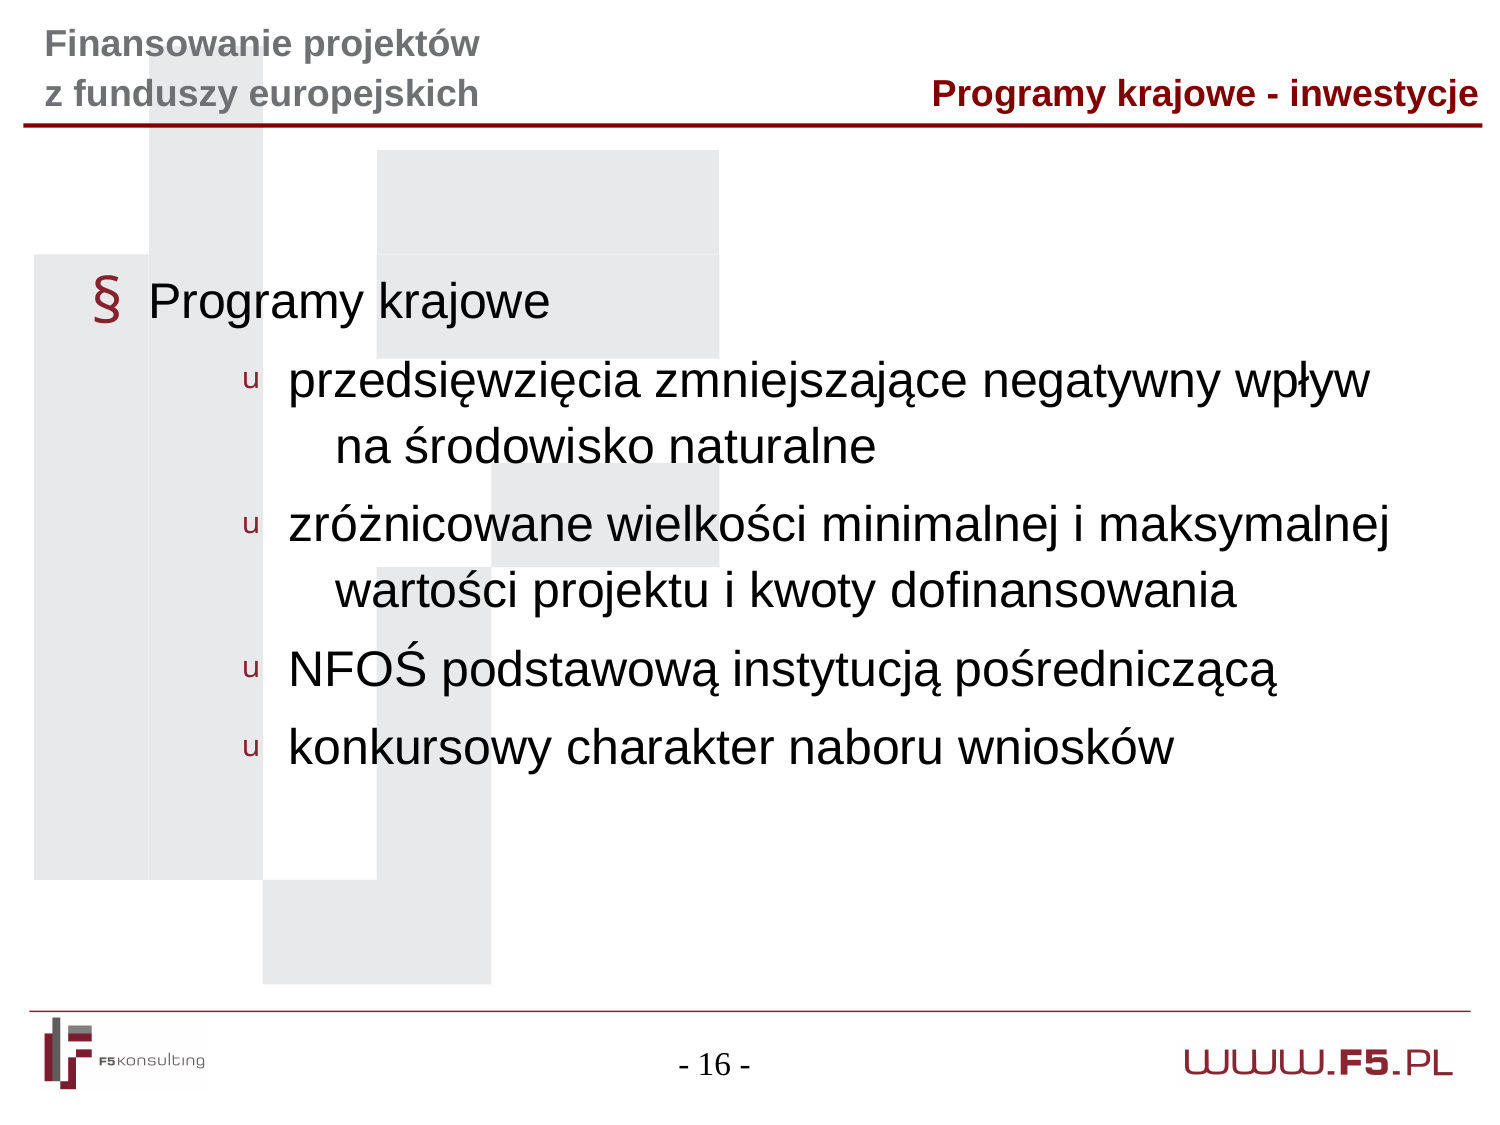

# Finansowanie projektów z funduszy europejskich Programy krajowe - inwestycje
Programy krajowe
przedsięwzięcia zmniejszające negatywny wpływ na środowisko naturalne
zróżnicowane wielkości minimalnej i maksymalnej wartości projektu i kwoty dofinansowania
NFOŚ podstawową instytucją pośredniczącą
konkursowy charakter naboru wniosków